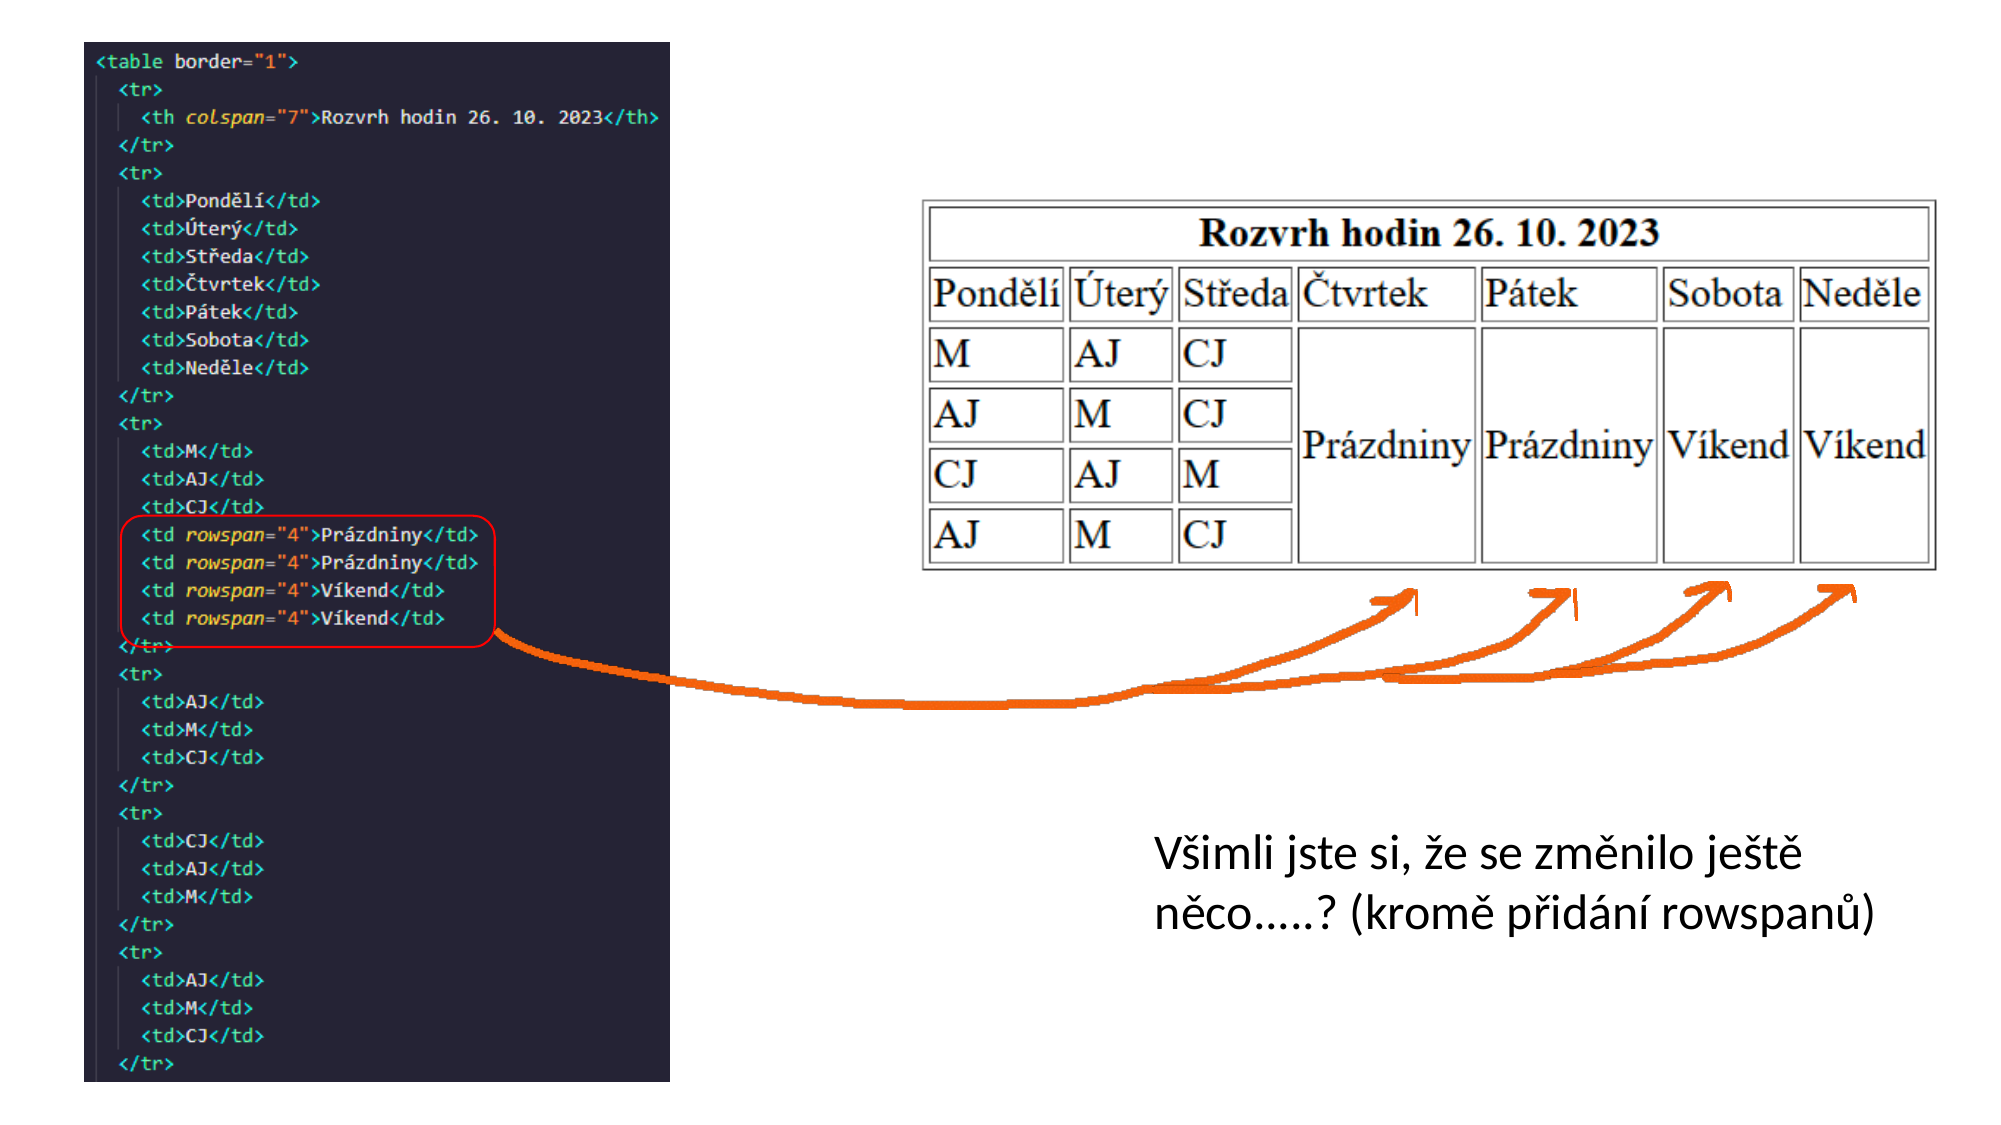

Všimli jste si, že se změnilo ještě něco.....? (kromě přidání rowspanů)